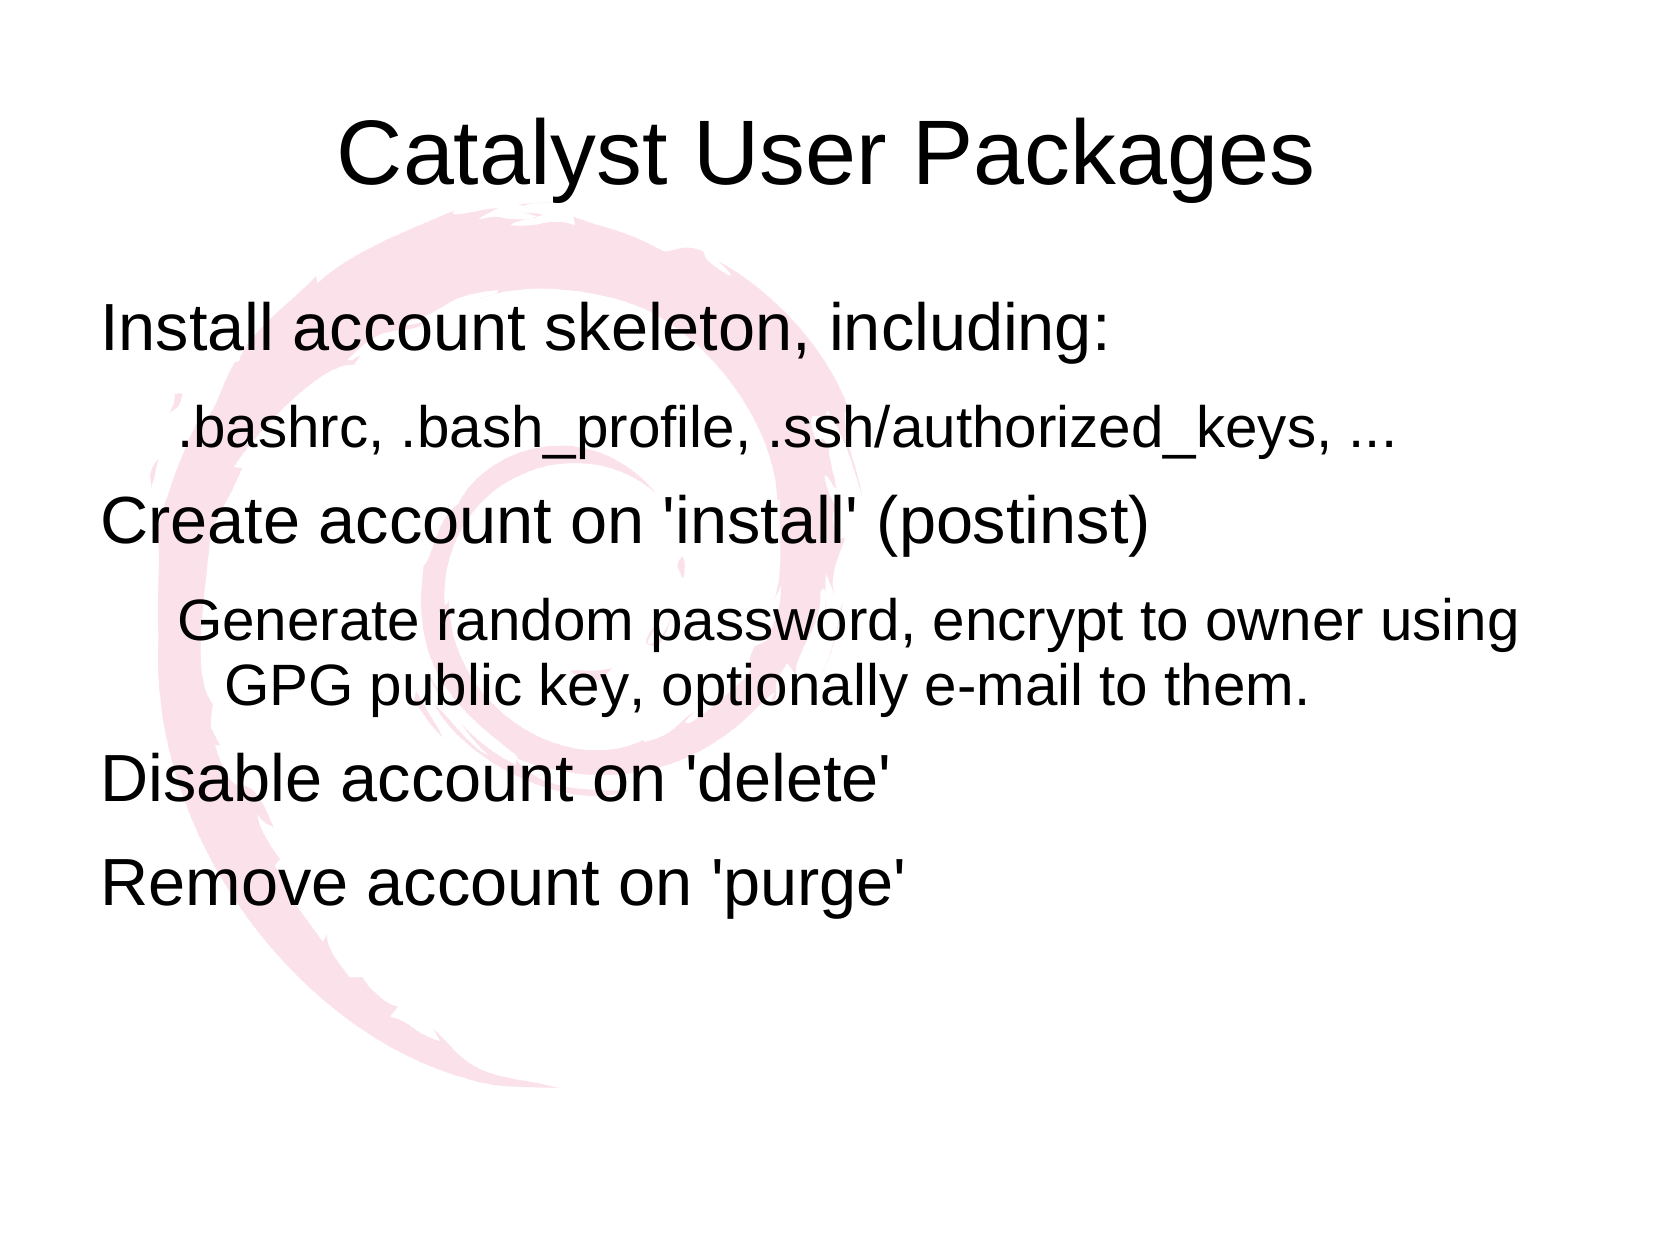

# Catalyst User Packages
Install account skeleton, including:
.bashrc, .bash_profile, .ssh/authorized_keys, ...
Create account on 'install' (postinst)
Generate random password, encrypt to owner using GPG public key, optionally e-mail to them.
Disable account on 'delete'
Remove account on 'purge'